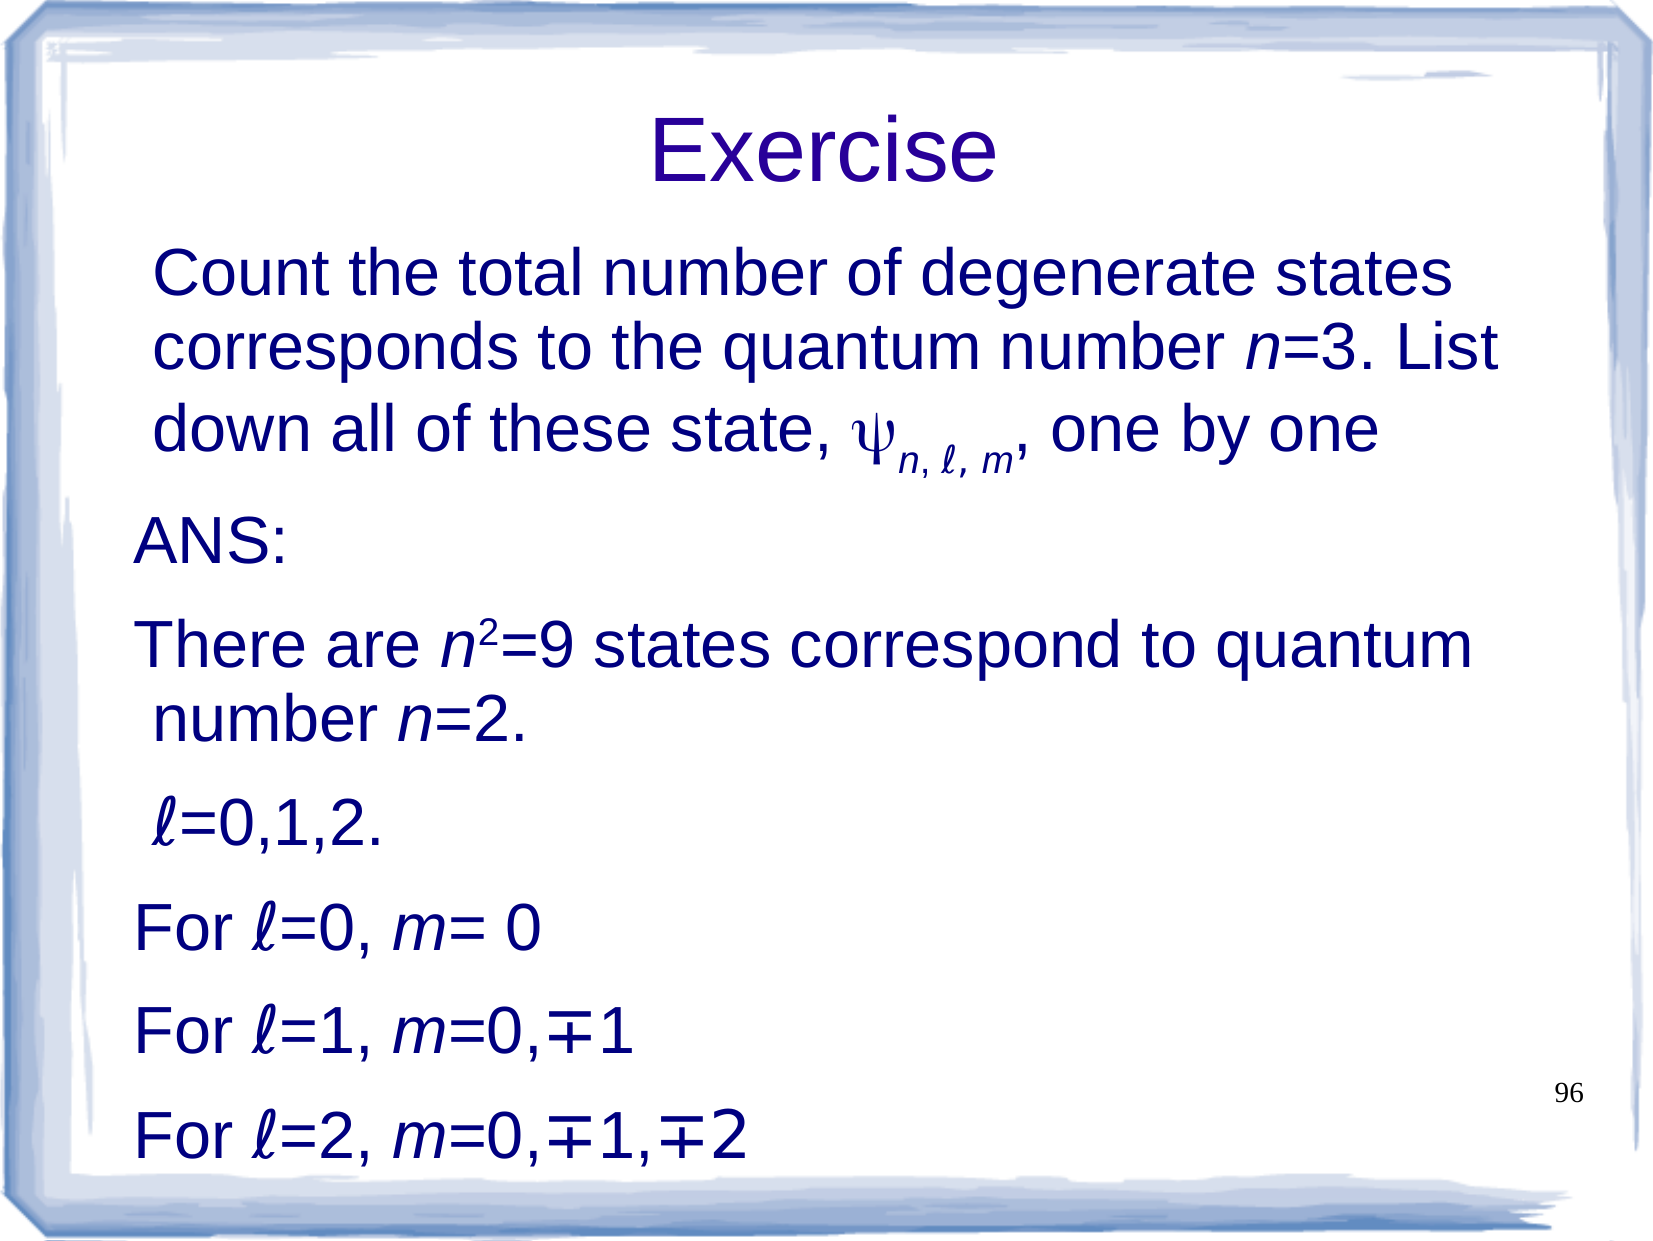

# Exercise
 Count the total number of degenerate states corresponds to the quantum number n=3. List down all of these state, yn, ℓ, m, one by one
 ANS:
 There are n2=9 states correspond to quantum number n=2.
 ℓ=0,1,2.
 For ℓ=0, m= 0
 For ℓ=1, m=0,∓1
 For ℓ=2, m=0,∓1,∓2
96